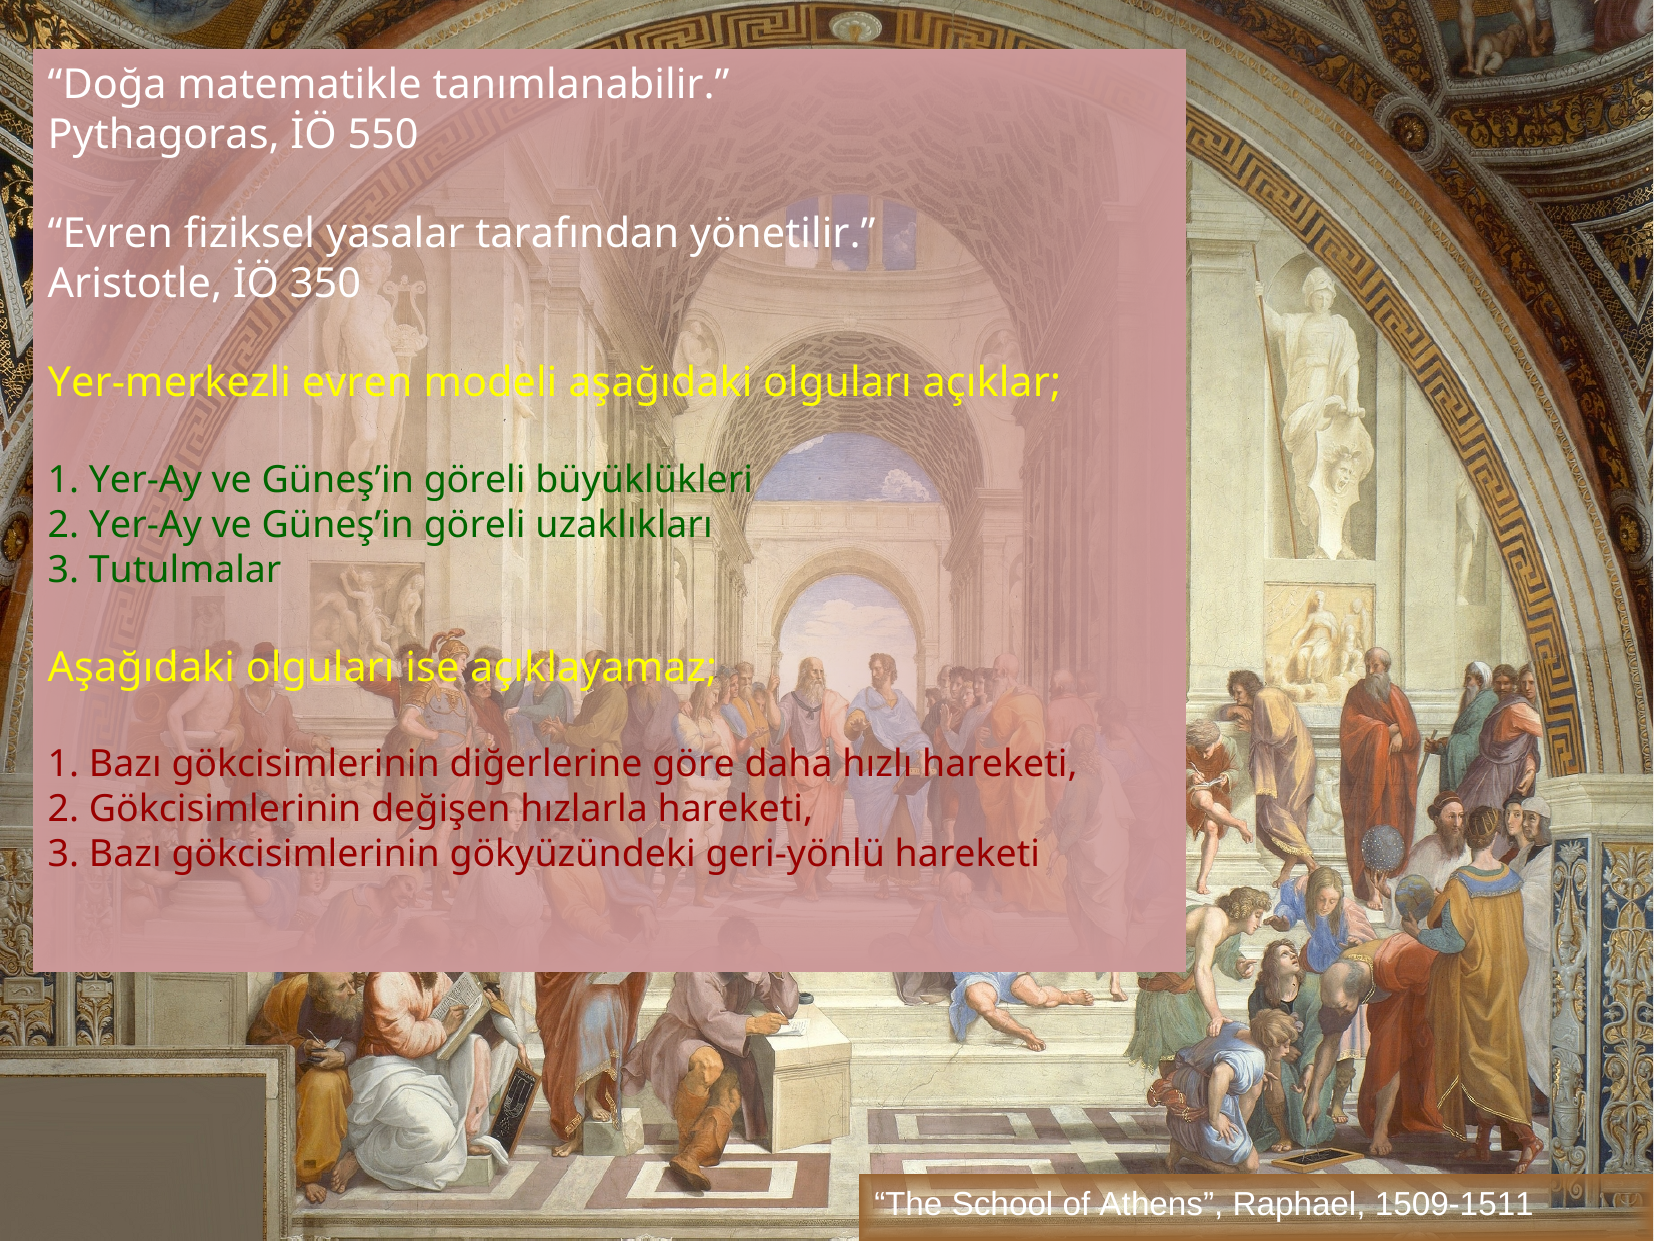

“Doğa matematikle tanımlanabilir.”
Pythagoras, İÖ 550
“Evren fiziksel yasalar tarafından yönetilir.”
Aristotle, İÖ 350
Yer-merkezli evren modeli aşağıdaki olguları açıklar;
1. Yer-Ay ve Güneş’in göreli büyüklükleri
2. Yer-Ay ve Güneş’in göreli uzaklıkları
3. Tutulmalar
Aşağıdaki olguları ise açıklayamaz;
1. Bazı gökcisimlerinin diğerlerine göre daha hızlı hareketi,
2. Gökcisimlerinin değişen hızlarla hareketi,
3. Bazı gökcisimlerinin gökyüzündeki geri-yönlü hareketi
“The School of Athens”, Raphael, 1509-1511